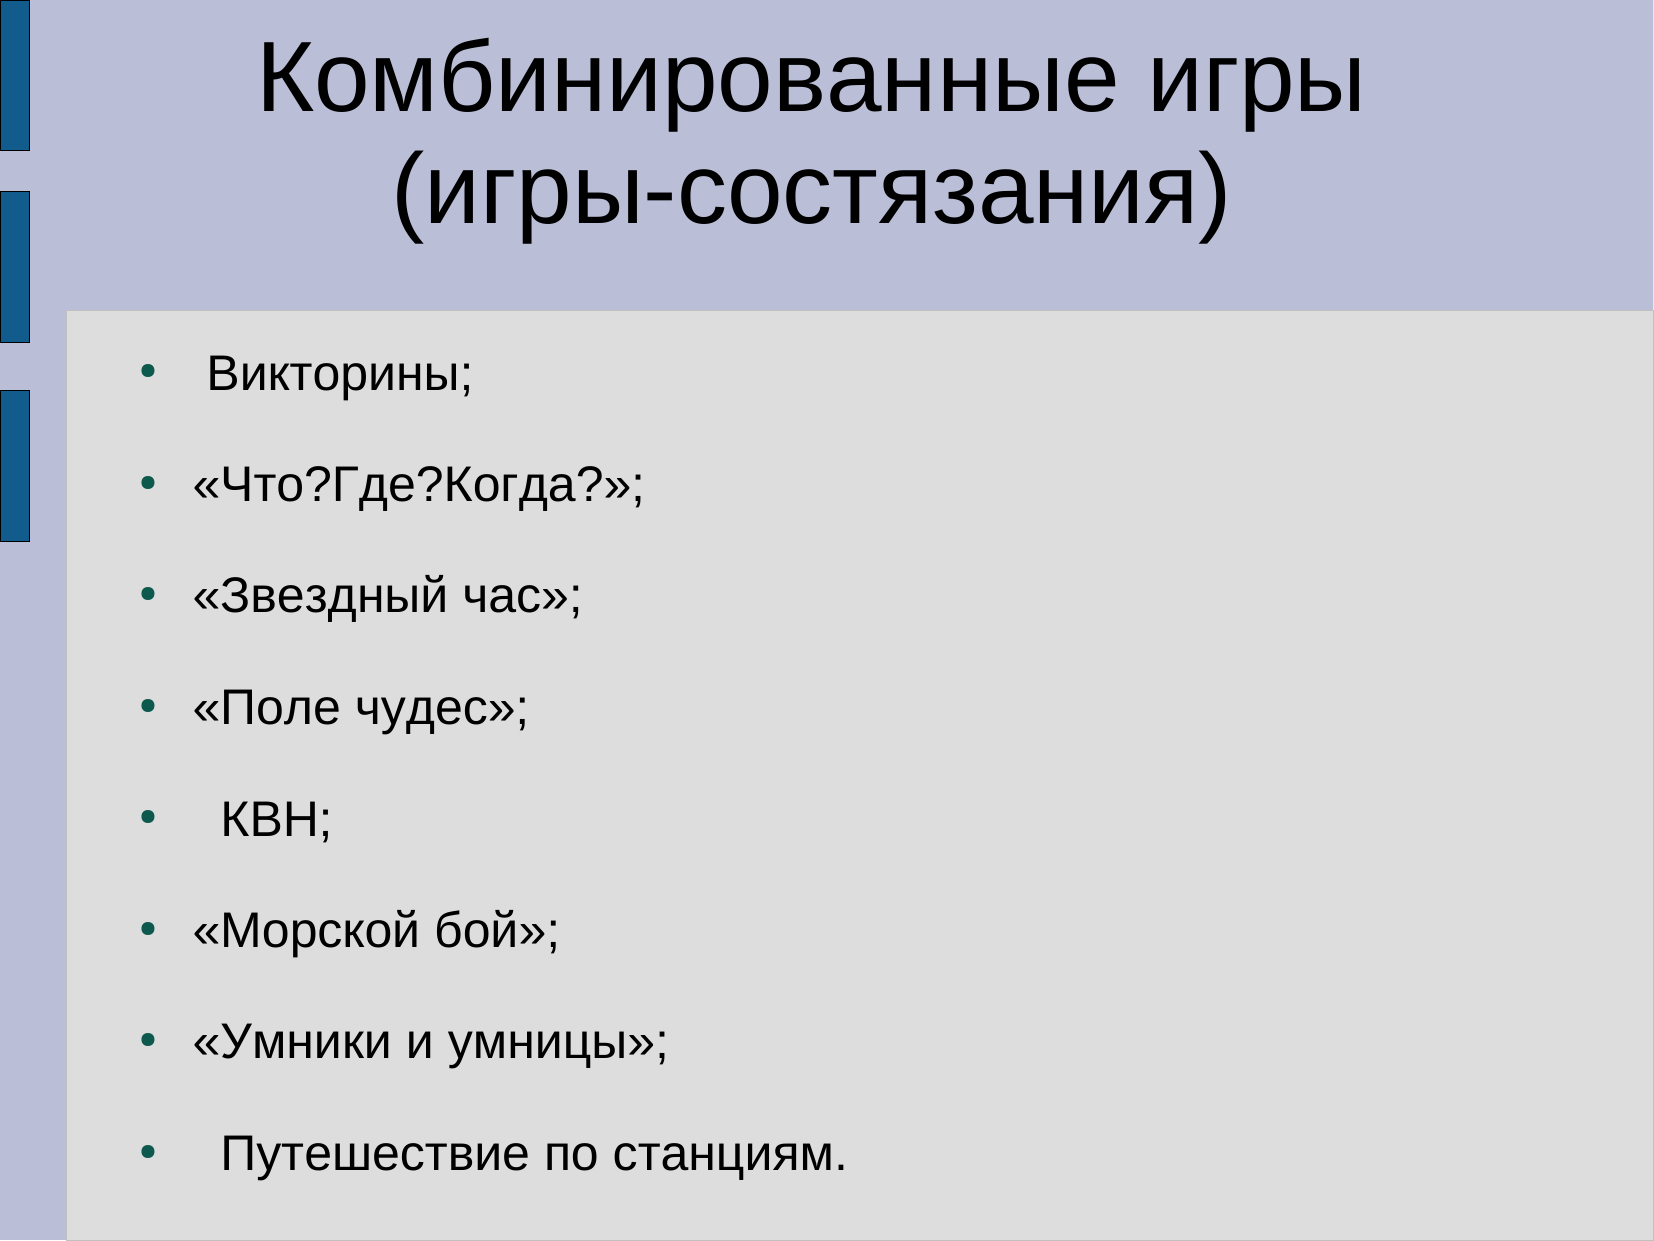

# Комбинированные игры (игры-состязания)
 Викторины;
«Что?Где?Когда?»;
«Звездный час»;
«Поле чудес»;
 КВН;
«Морской бой»;
«Умники и умницы»;
 Путешествие по станциям.